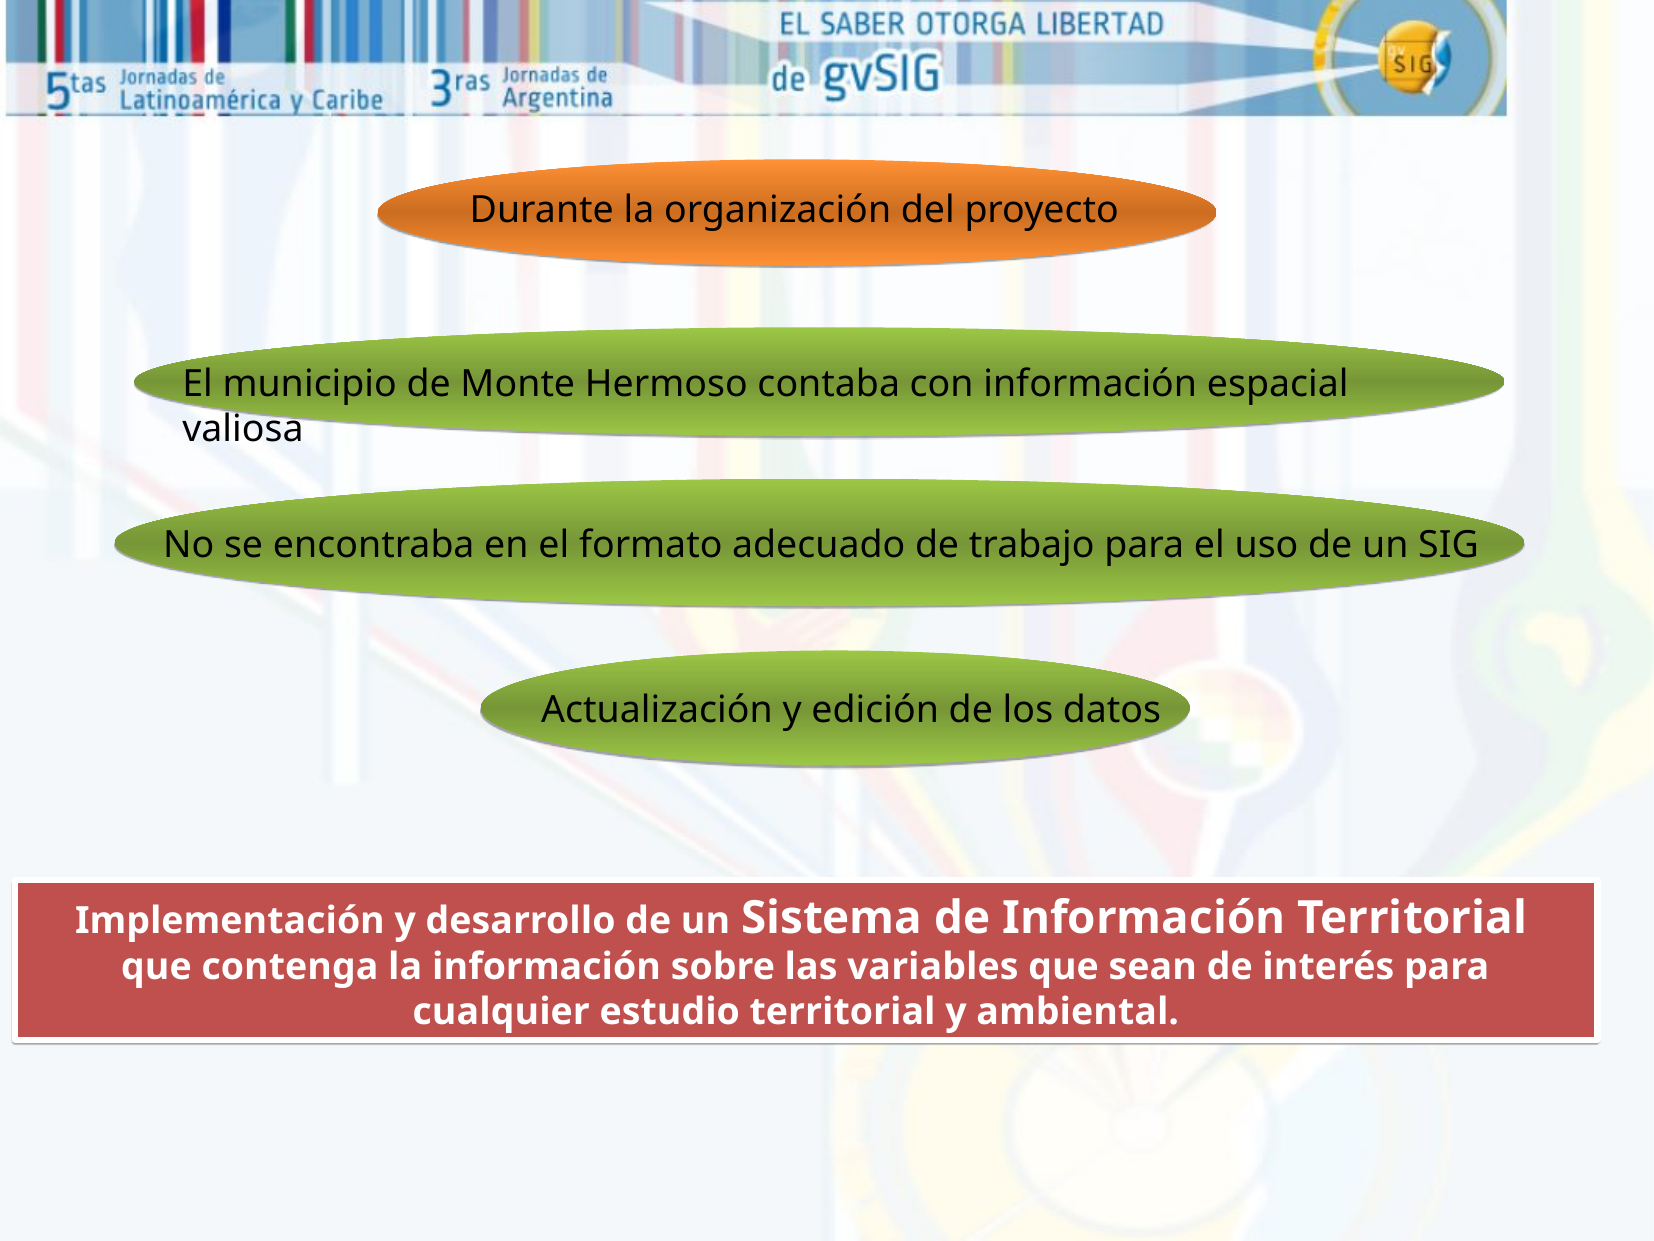

Durante la organización del proyecto
El municipio de Monte Hermoso contaba con información espacial valiosa
No se encontraba en el formato adecuado de trabajo para el uso de un SIG
Actualización y edición de los datos
Implementación y desarrollo de un Sistema de Información Territorial
que contenga la información sobre las variables que sean de interés para cualquier estudio territorial y ambiental.